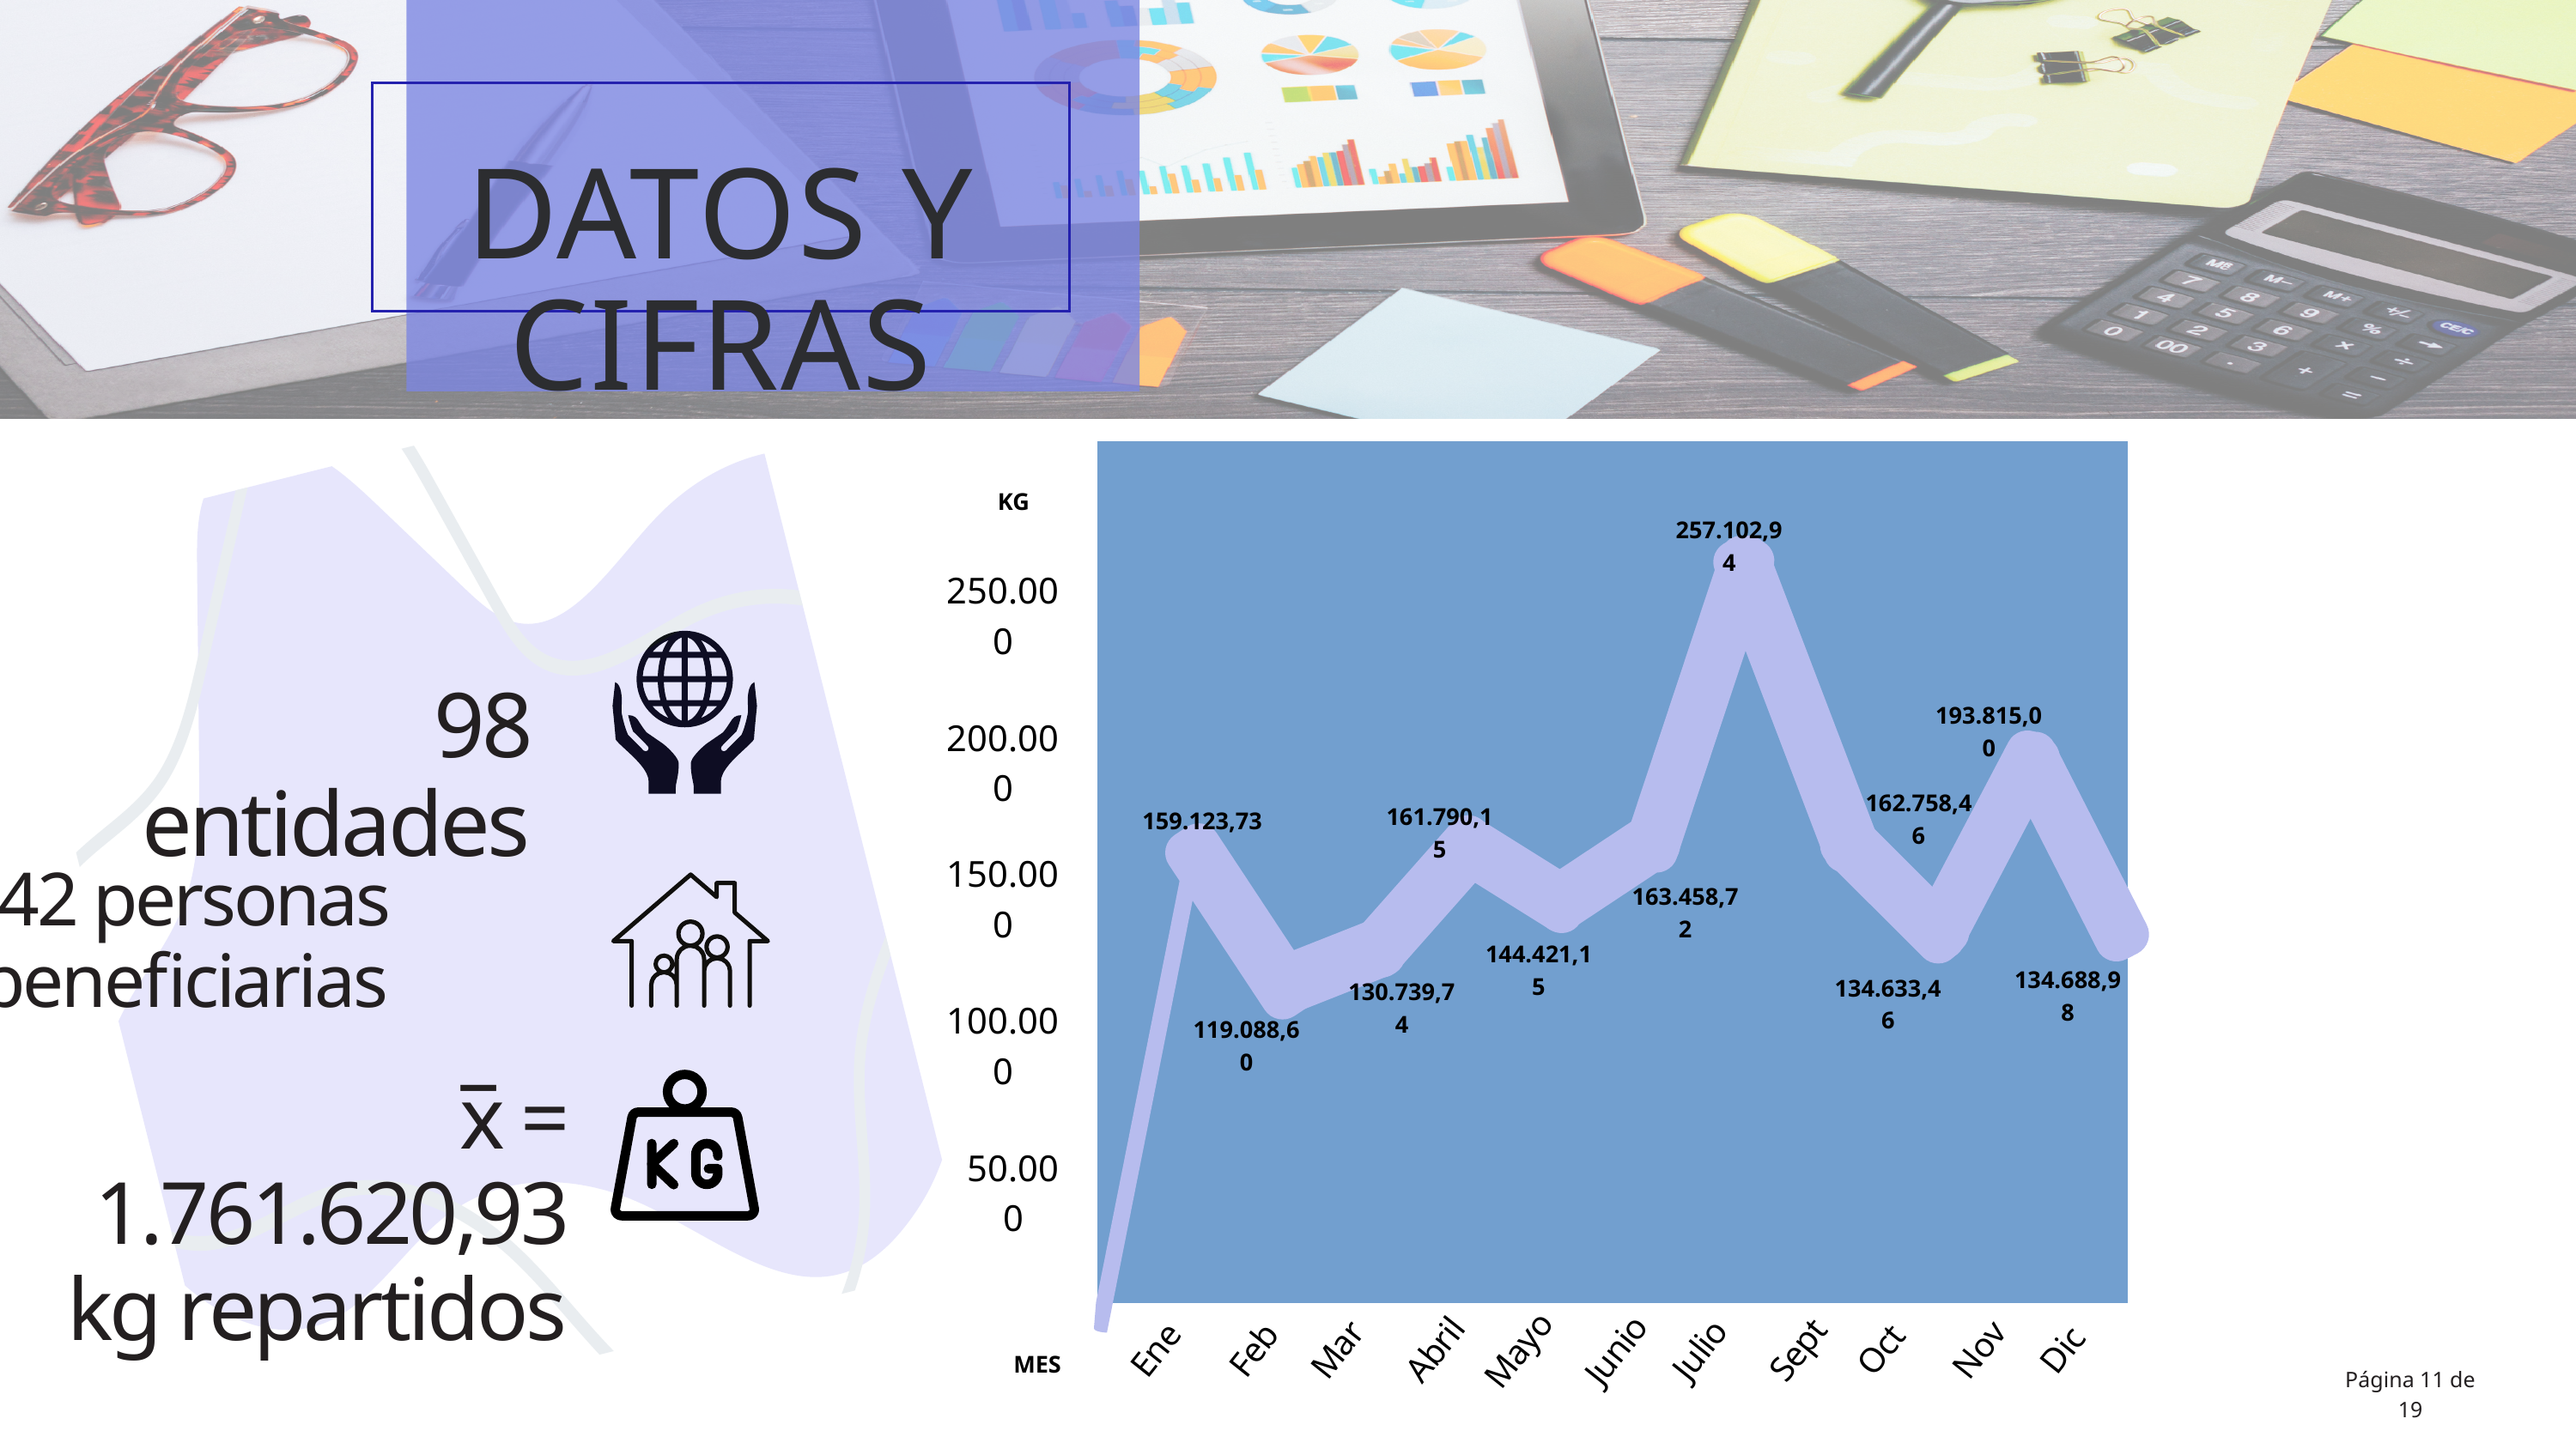

DATOS Y CIFRAS
| | | | | | | | | | | |
| --- | --- | --- | --- | --- | --- | --- | --- | --- | --- | --- |
| | | | | | | | | | | |
| | | | | | | | | | | |
| | | | | | | | | | | |
| | | | | | | | | | | |
| | | | | | | | | | | |
KG
257.102,94
250.000
98 entidades
193.815,00
200.000
162.758,46
161.790,15
159.123,73
150.000
 x̅ = 18.542 personas beneficiarias
163.458,72
144.421,15
134.688,98
134.633,46
130.739,74
100.000
119.088,60
x̅ = 1.761.620,93 kg repartidos
50.000
Ene
Feb
Mar
Abril
Mayo
Junio
Julio
Sept
Oct
Nov
Dic
MES
Página 11 de 19